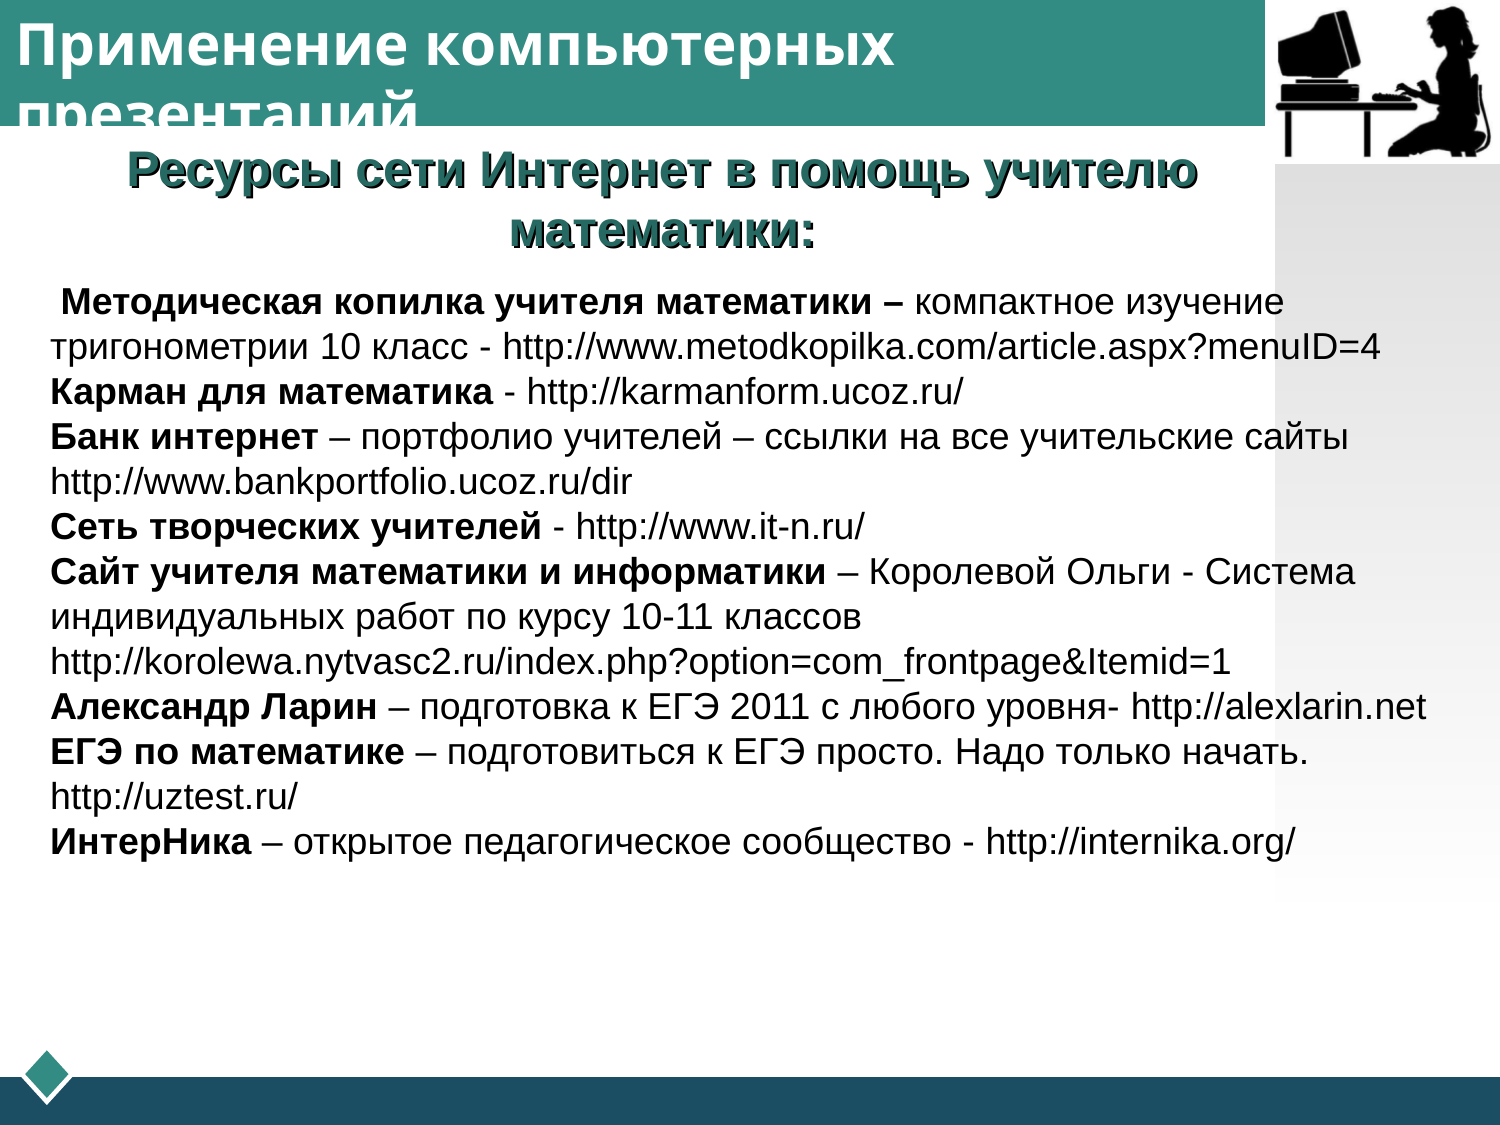

# Применение компьютерных презентаций
Ресурсы сети Интернет в помощь учителю математики:
 Методическая копилка учителя математики – компактное изучение тригонометрии 10 класс - http://www.metodkopilka.com/article.aspx?menuID=4
Карман для математика - http://karmanform.ucoz.ru/
Банк интернет – портфолио учителей – ссылки на все учительские сайты http://www.bankportfolio.ucoz.ru/dir
Сеть творческих учителей - http://www.it-n.ru/
Сайт учителя математики и информатики – Королевой Ольги - Система индивидуальных работ по курсу 10-11 классов http://korolewa.nytvasc2.ru/index.php?option=com_frontpage&Itemid=1
Александр Ларин – подготовка к ЕГЭ 2011 с любого уровня- http://alexlarin.net
ЕГЭ по математике – подготовиться к ЕГЭ просто. Надо только начать. http://uztest.ru/
ИнтерНика – открытое педагогическое сообщество - http://internika.org/